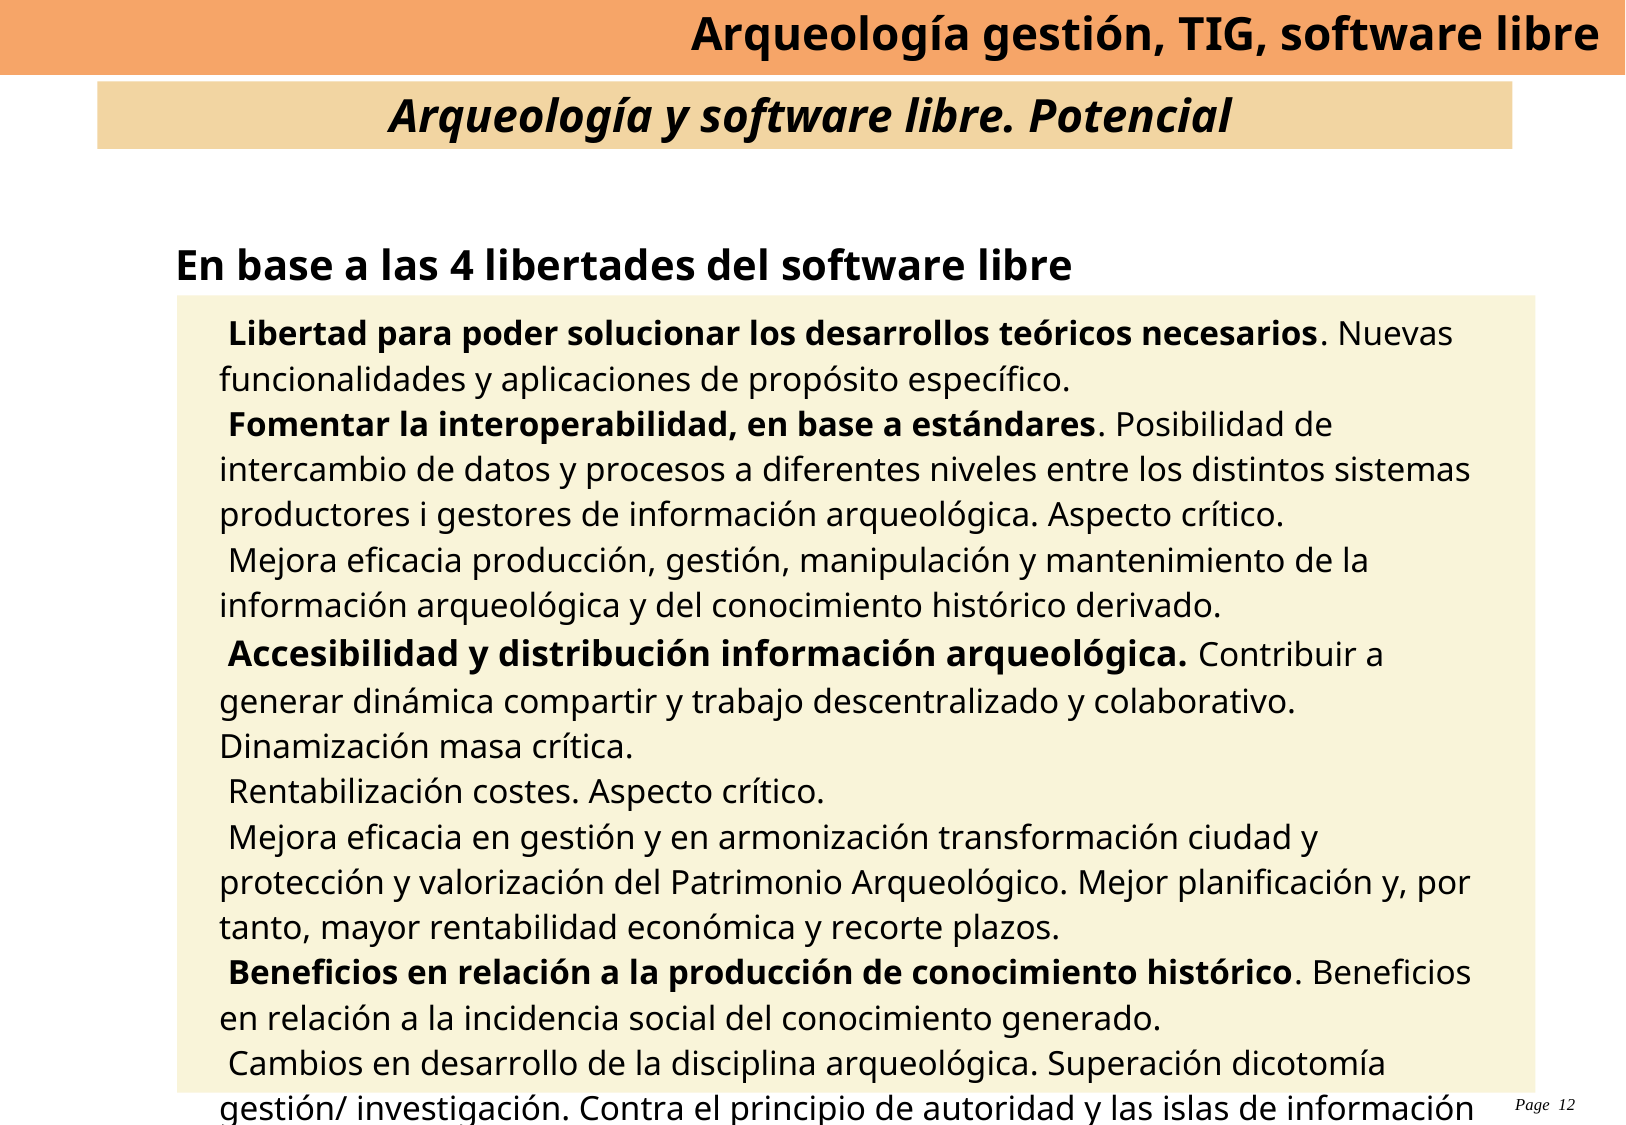

Arqueología gestión, TIG, software libre
 Arqueología y software libre. Potencial
En base a las 4 libertades del software libre
 Libertad para poder solucionar los desarrollos teóricos necesarios. Nuevas funcionalidades y aplicaciones de propósito específico.
 Fomentar la interoperabilidad, en base a estándares. Posibilidad de intercambio de datos y procesos a diferentes niveles entre los distintos sistemas productores i gestores de información arqueológica. Aspecto crítico.
 Mejora eficacia producción, gestión, manipulación y mantenimiento de la información arqueológica y del conocimiento histórico derivado.
 Accesibilidad y distribución información arqueológica. Contribuir a generar dinámica compartir y trabajo descentralizado y colaborativo. Dinamización masa crítica.
 Rentabilización costes. Aspecto crítico.
 Mejora eficacia en gestión y en armonización transformación ciudad y protección y valorización del Patrimonio Arqueológico. Mejor planificación y, por tanto, mayor rentabilidad económica y recorte plazos.
 Beneficios en relación a la producción de conocimiento histórico. Beneficios en relación a la incidencia social del conocimiento generado.
 Cambios en desarrollo de la disciplina arqueológica. Superación dicotomía gestión/ investigación. Contra el principio de autoridad y las islas de información (mi conocimiento es mío).